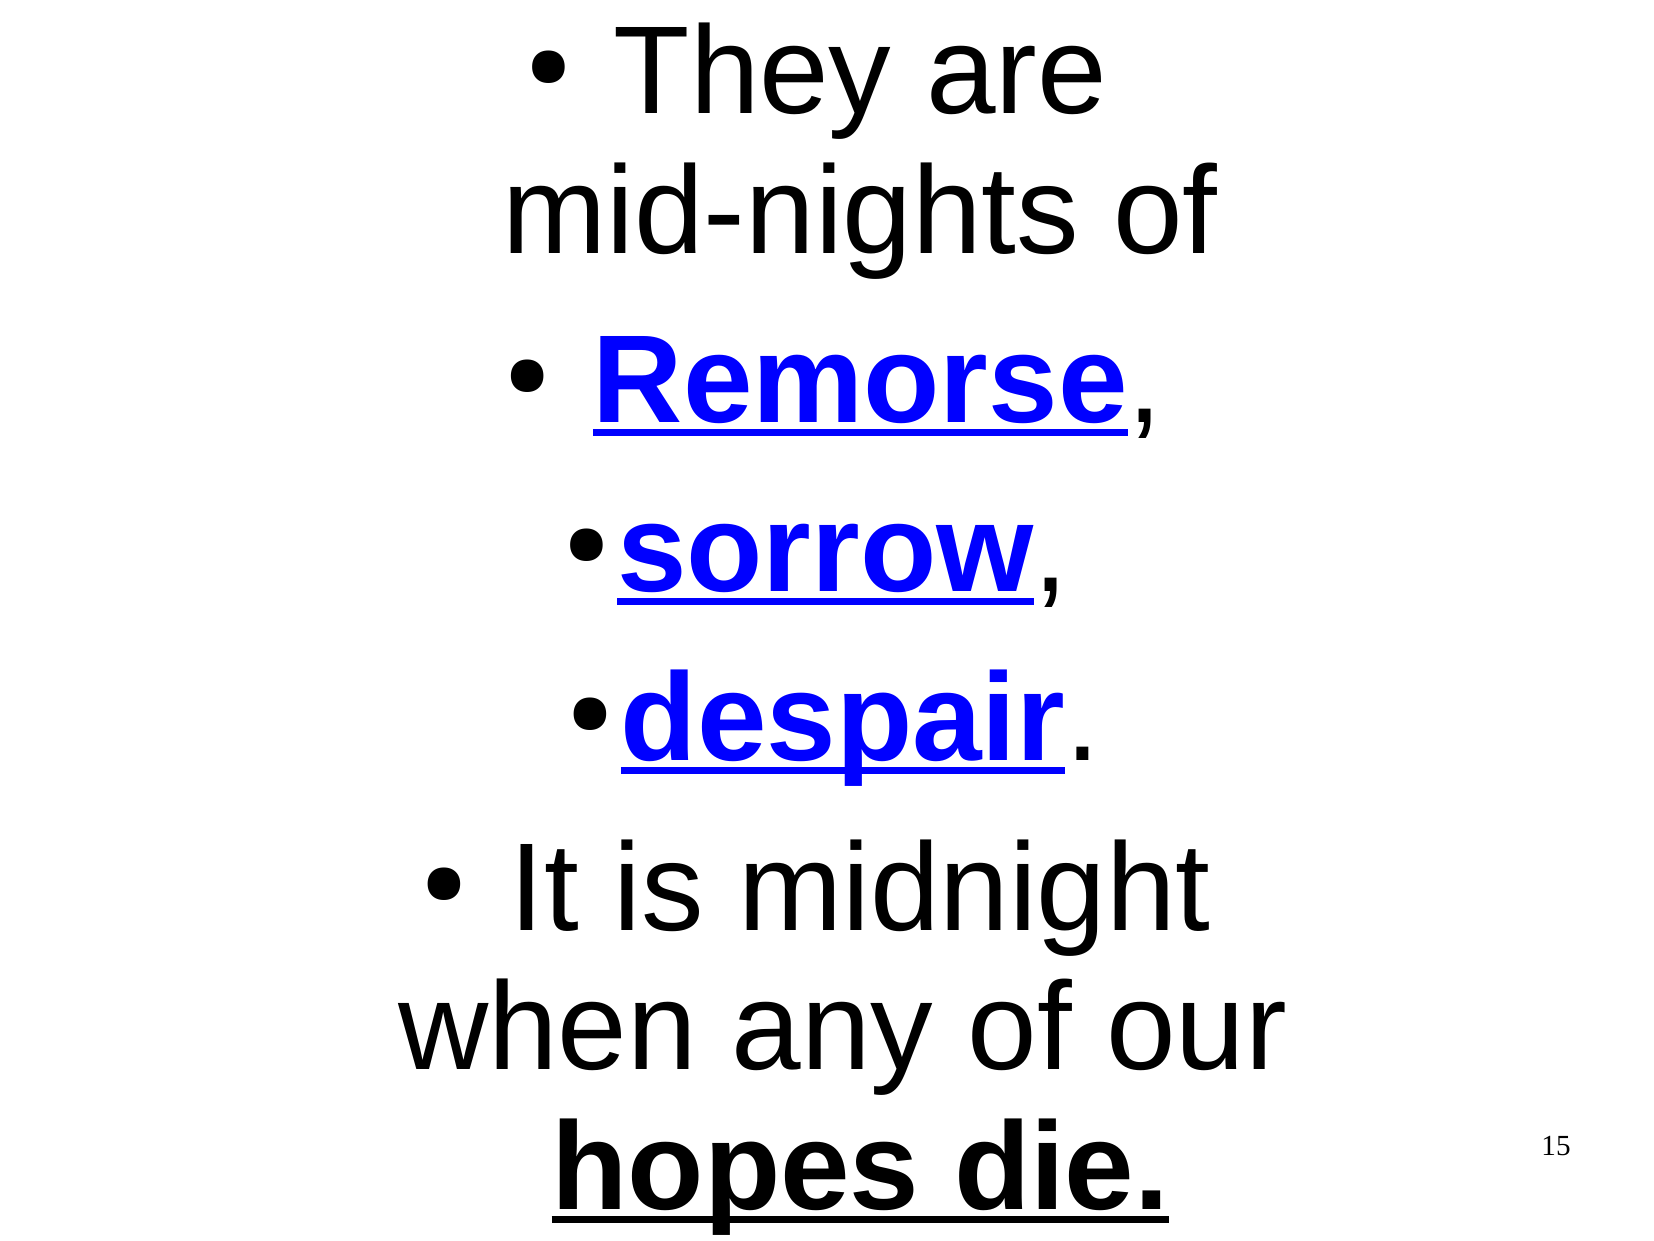

# They are mid-nights of
 Remorse,
sorrow,
despair.
 It is midnight
when any of our
hopes die.
15